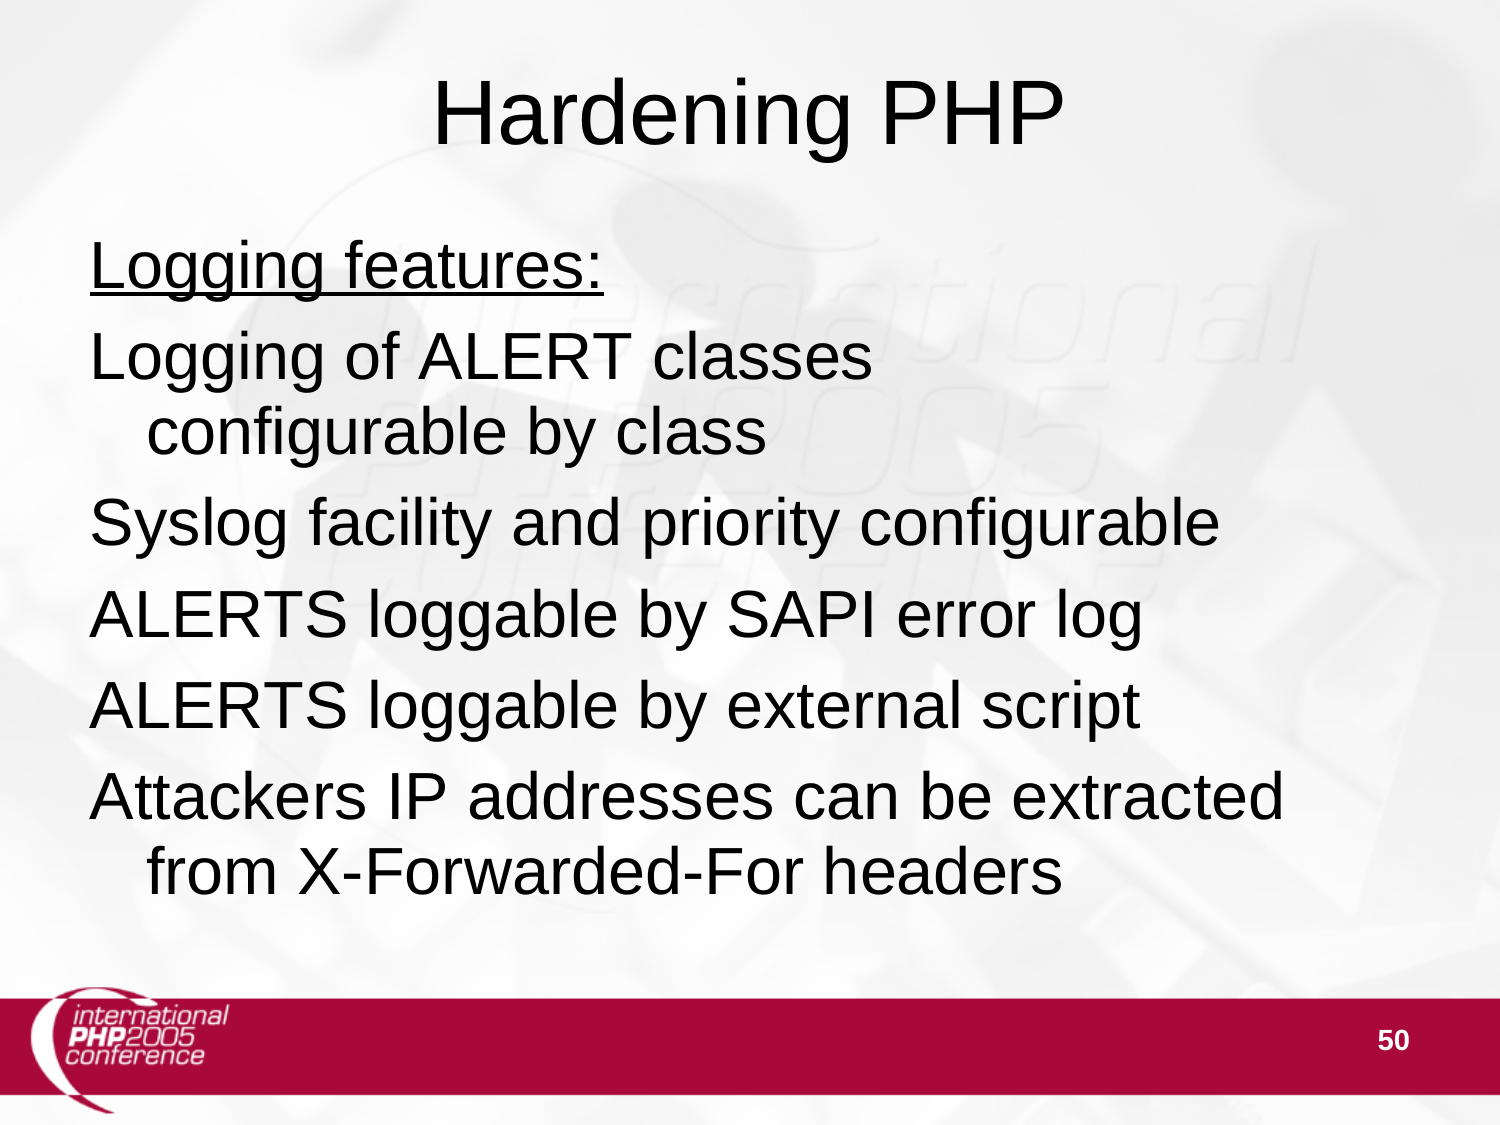

# Hardening PHP
Logging features:
Logging of ALERT classes
configurable by class
Syslog facility and priority configurable
ALERTS loggable by SAPI error log
ALERTS loggable by external script
Attackers IP addresses can be extracted from X-Forwarded-For headers
50